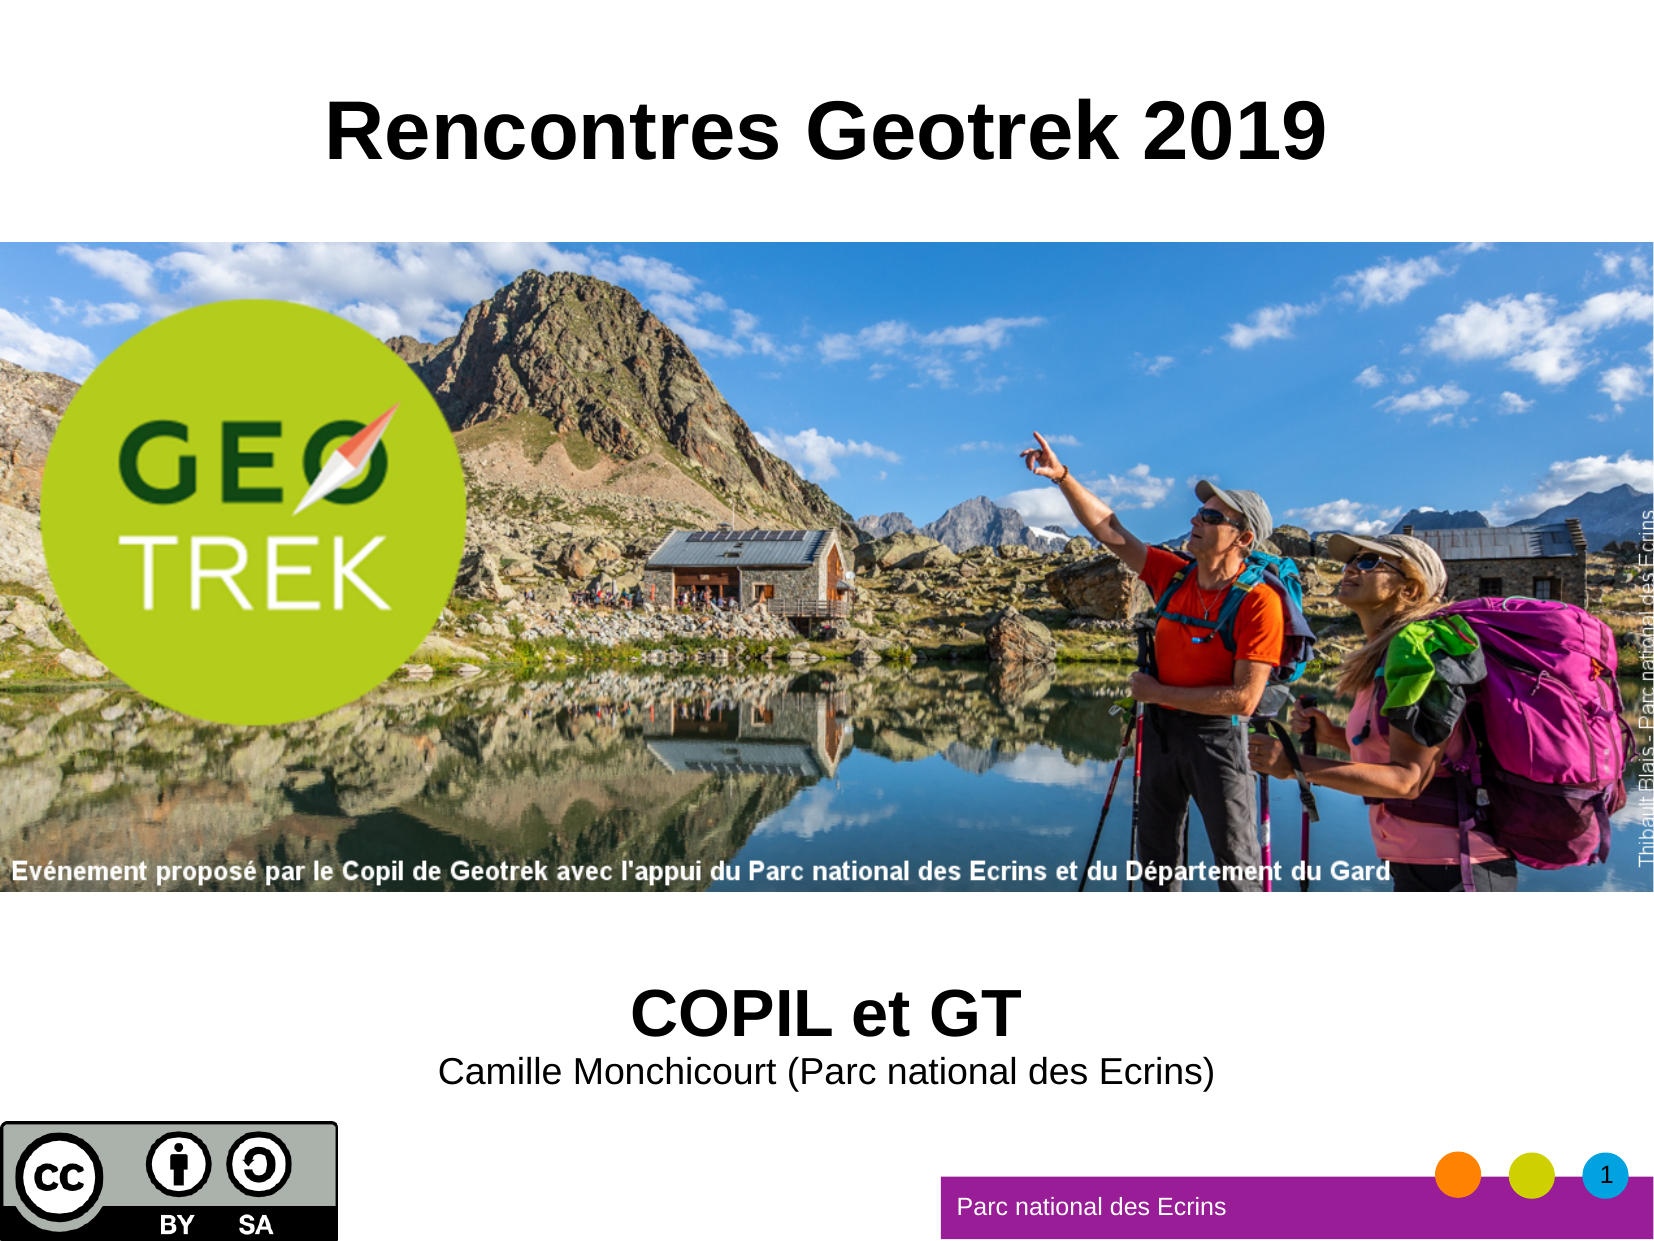

# Rencontres Geotrek 2019
COPIL et GT
Camille Monchicourt (Parc national des Ecrins)